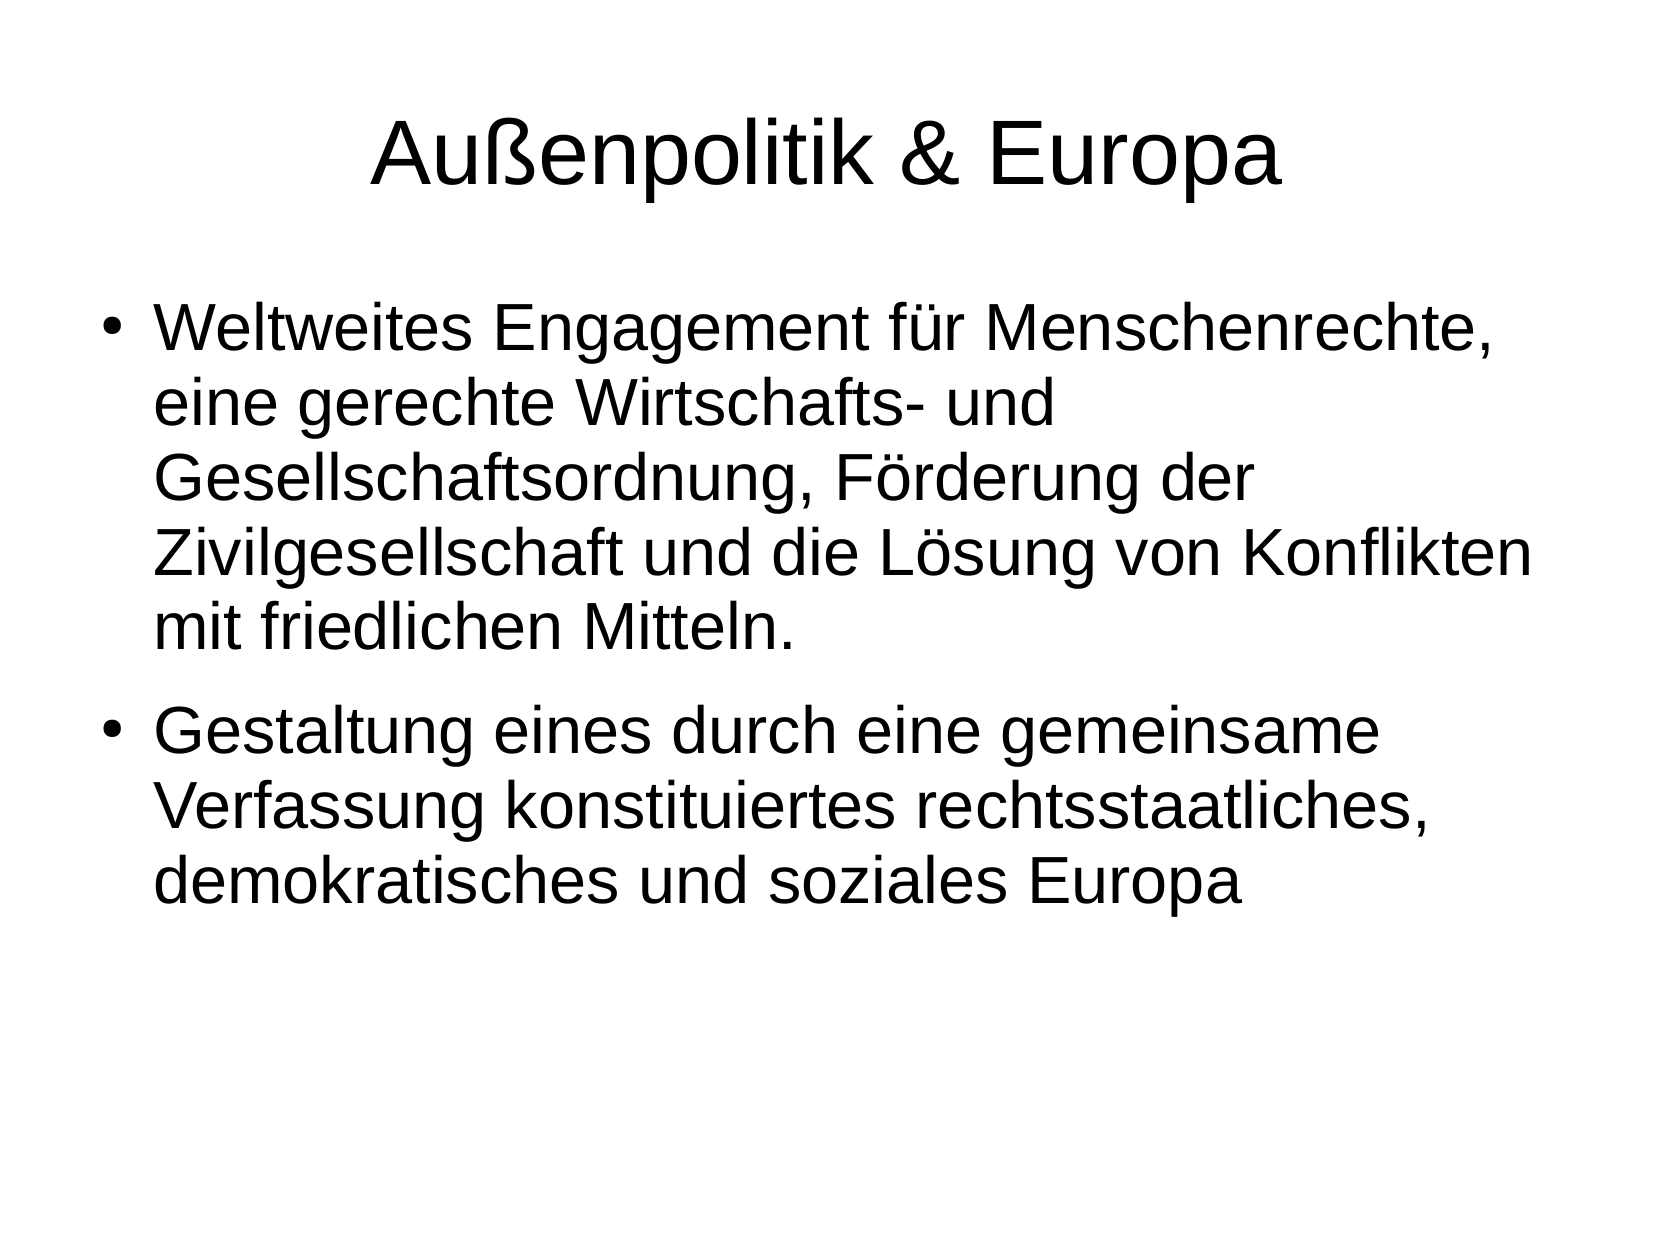

# Außenpolitik & Europa
Weltweites Engagement für Menschenrechte, eine gerechte Wirtschafts- und Gesellschaftsordnung, Förderung der Zivilgesellschaft und die Lösung von Konflikten mit friedlichen Mitteln.
Gestaltung eines durch eine gemeinsame Verfassung konstituiertes rechtsstaatliches, demokratisches und soziales Europa